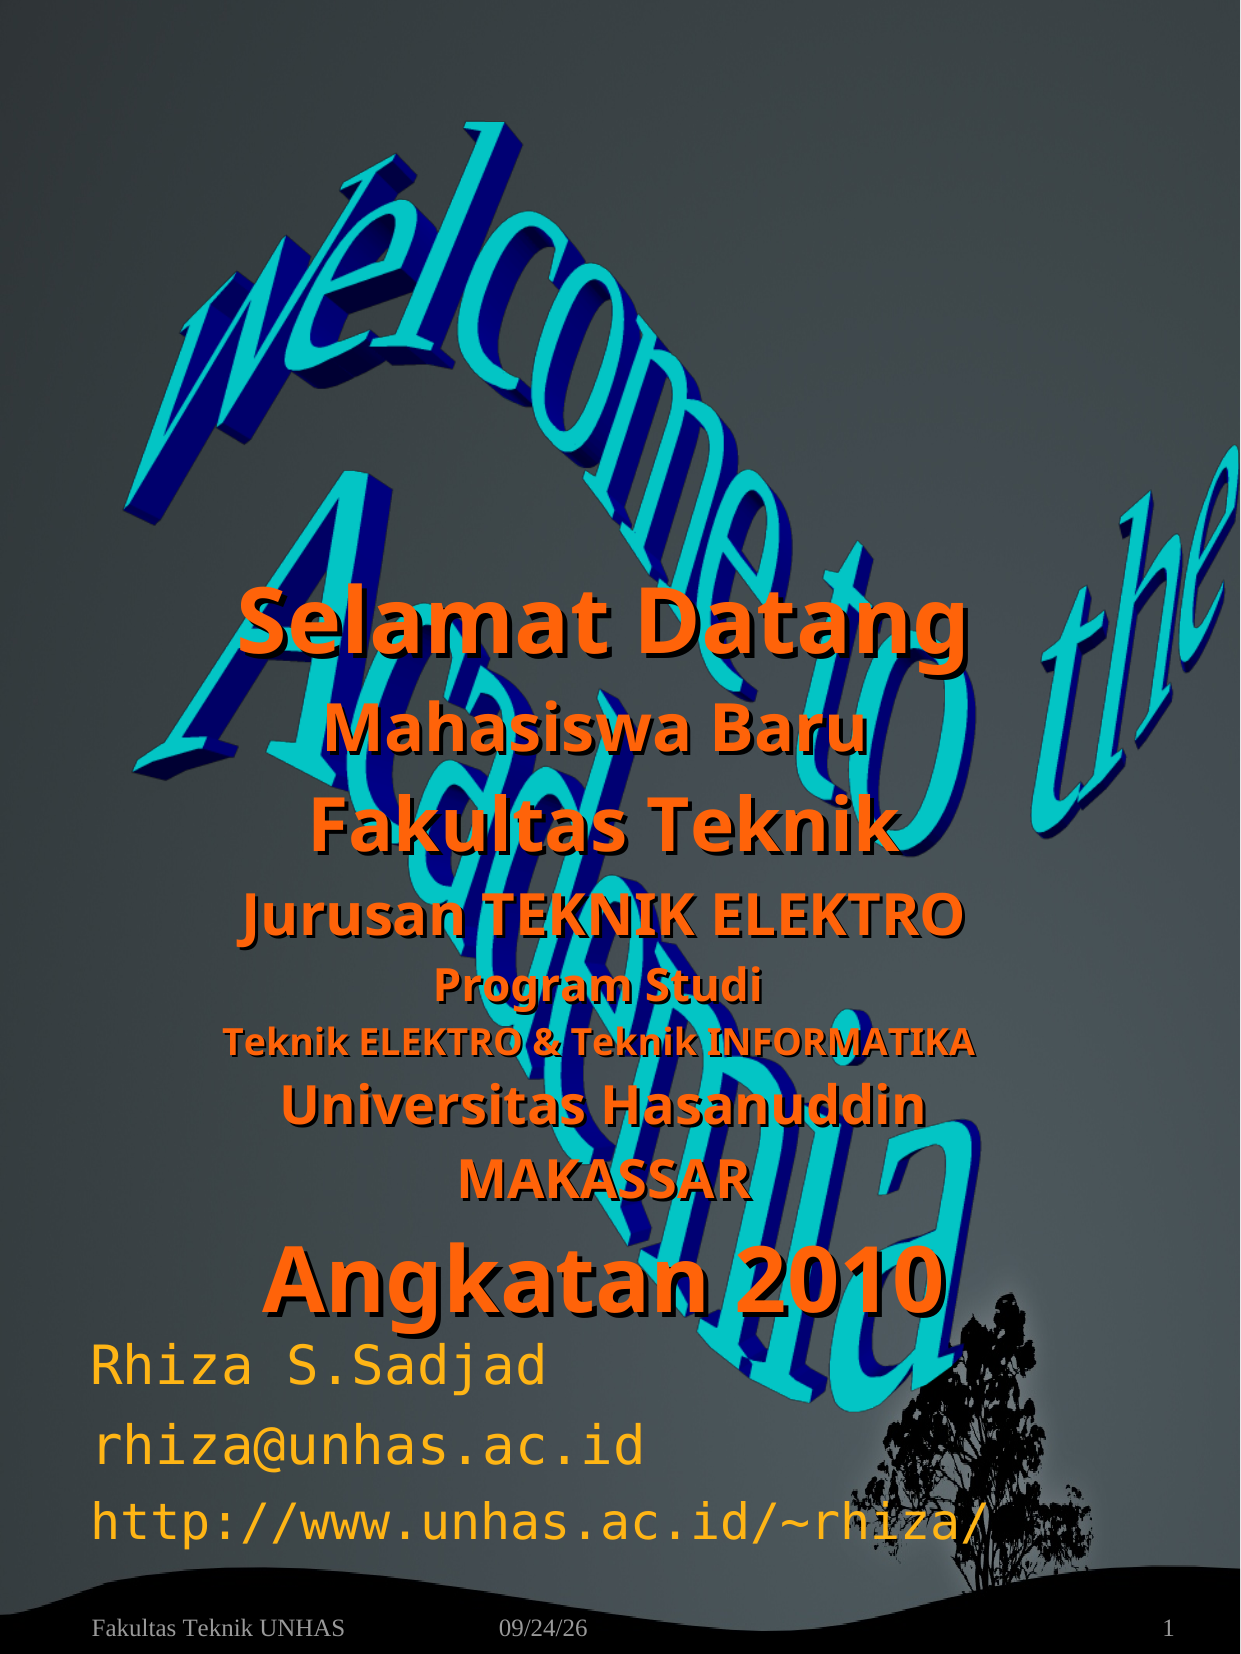

Welcome to the
Academia
# Selamat Datang Mahasiswa Baru Fakultas Teknik Jurusan TEKNIK ELEKTRO Program Studi Teknik ELEKTRO & Teknik INFORMATIKA Universitas Hasanuddin MAKASSAR Angkatan 2010
Rhiza S.Sadjad
rhiza@unhas.ac.id
http://www.unhas.ac.id/~rhiza/
Fakultas Teknik UNHAS
1